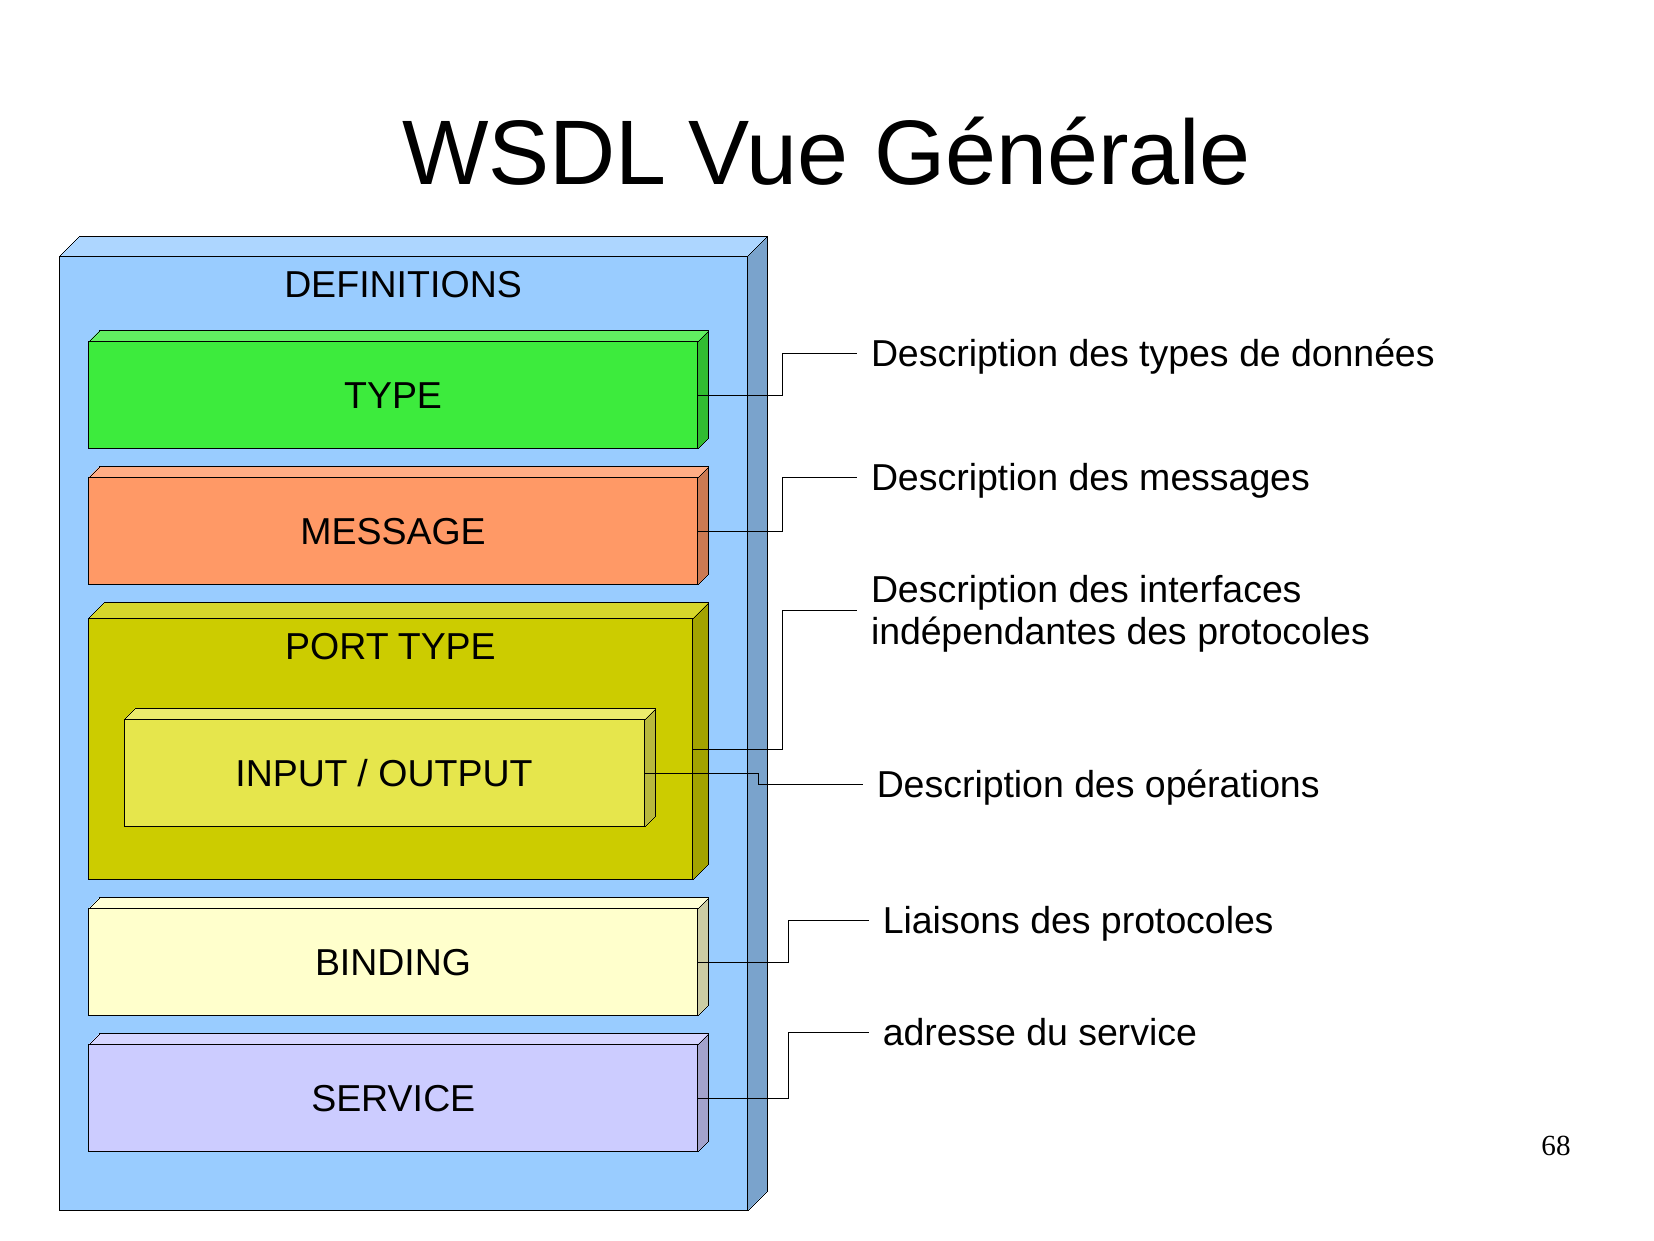

# WSDL Vue Générale
DEFINITIONS
Description des types de données
TYPE
Description des messages
MESSAGE
Description des interfaces indépendantes des protocoles
PORT TYPE
INPUT / OUTPUT
Description des opérations
Liaisons des protocoles
BINDING
adresse du service
SERVICE
68